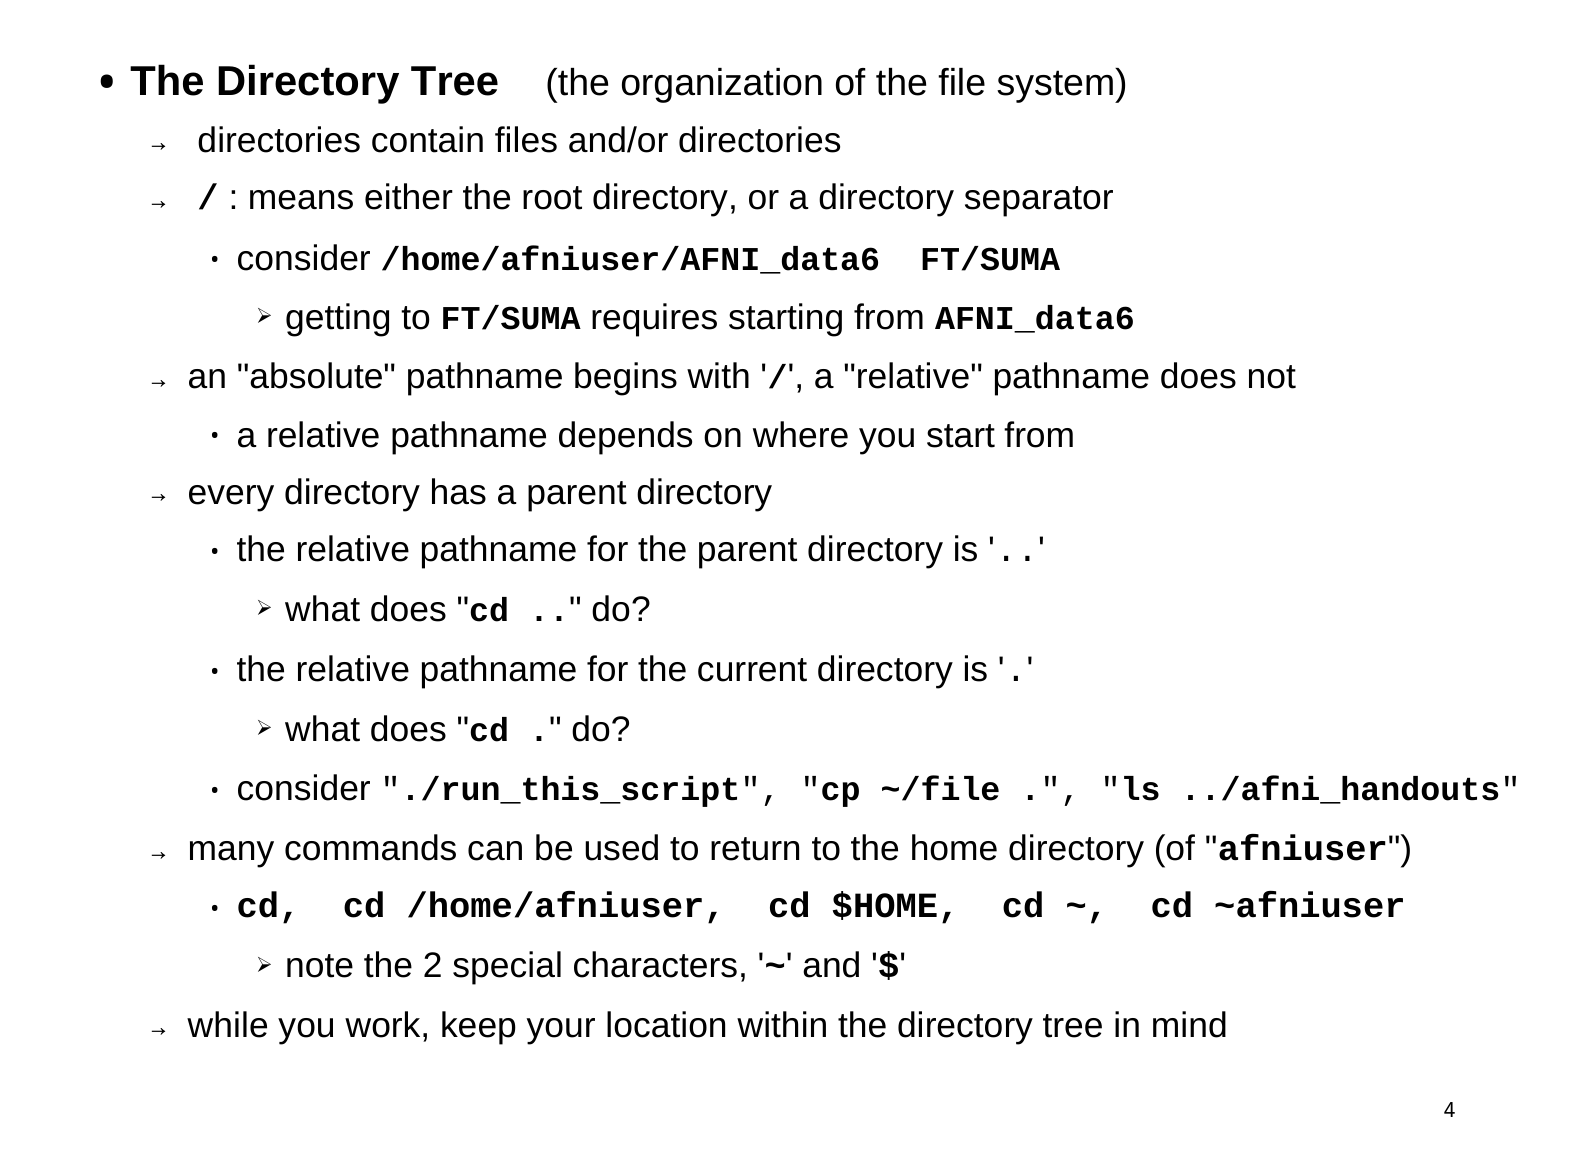

# The Directory Tree (the organization of the file system)
 directories contain files and/or directories
 / : means either the root directory, or a directory separator
consider /home/afniuser/AFNI_data6 FT/SUMA
getting to FT/SUMA requires starting from AFNI_data6
an "absolute" pathname begins with '/', a "relative" pathname does not
a relative pathname depends on where you start from
every directory has a parent directory
the relative pathname for the parent directory is '..'
what does "cd .." do?
the relative pathname for the current directory is '.'
what does "cd ." do?
consider "./run_this_script", "cp ~/file .", "ls ../afni_handouts"
many commands can be used to return to the home directory (of "afniuser")
cd, cd /home/afniuser, cd $HOME, cd ~, cd ~afniuser
note the 2 special characters, '~' and '$'
while you work, keep your location within the directory tree in mind